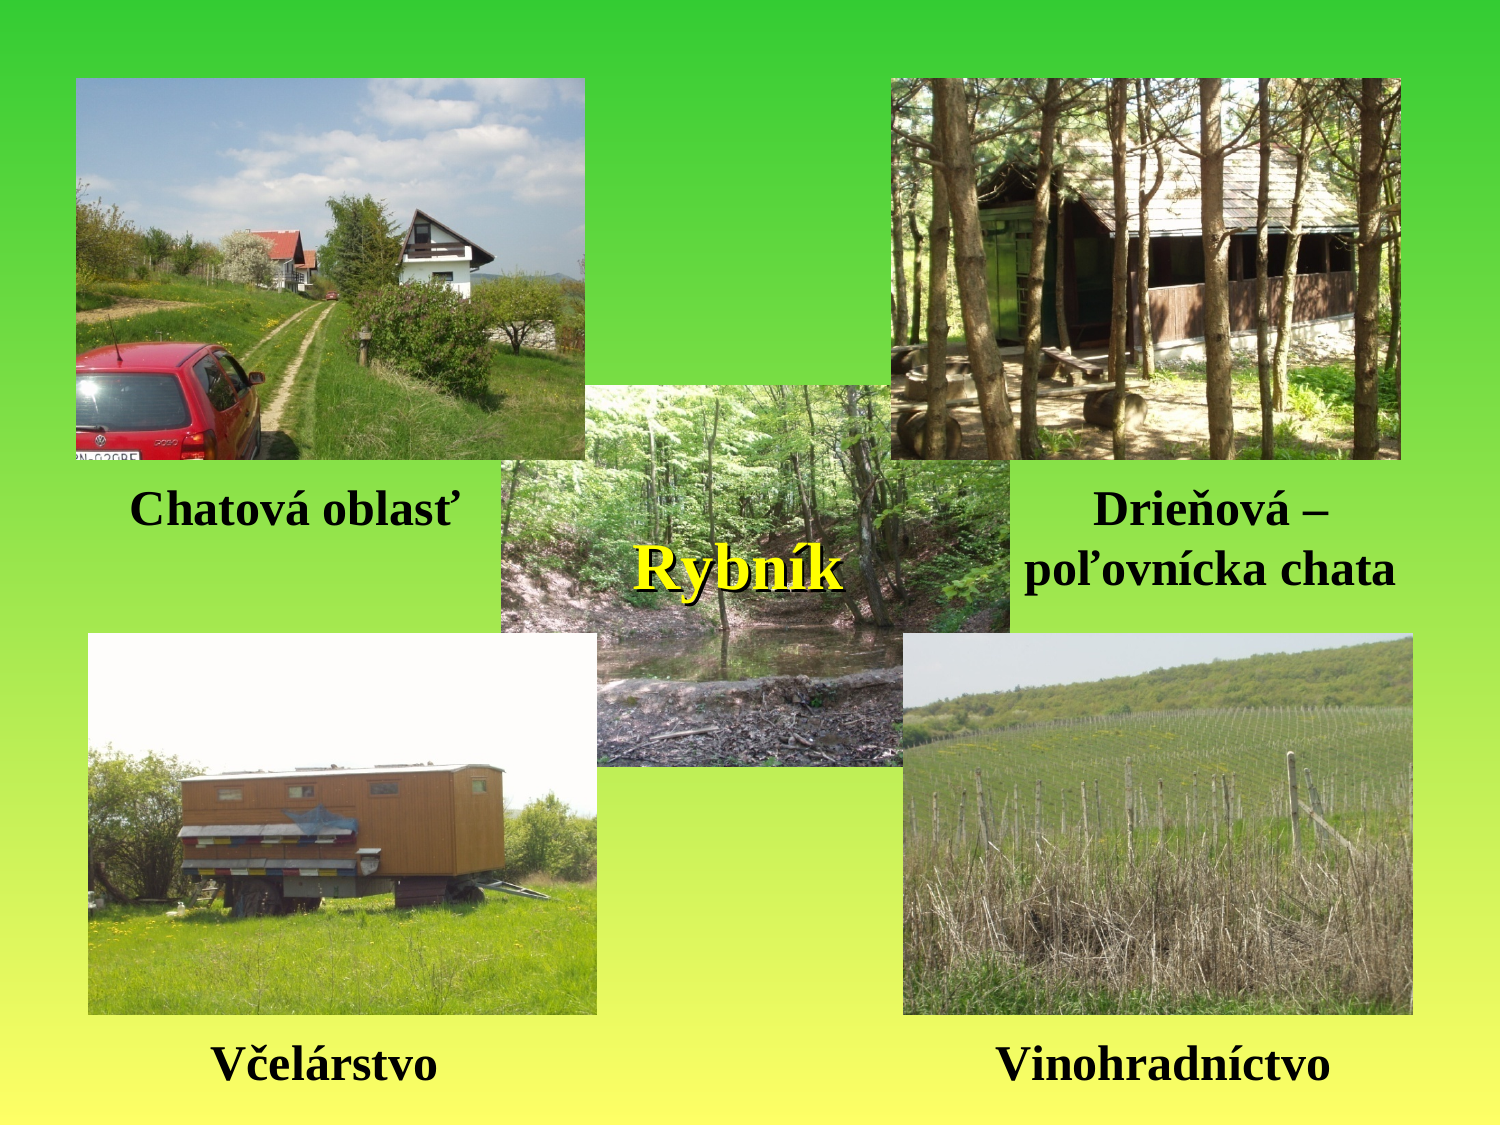

Chatová oblasť
Drieňová – poľovnícka chata
Rybník
Včelárstvo
Vinohradníctvo